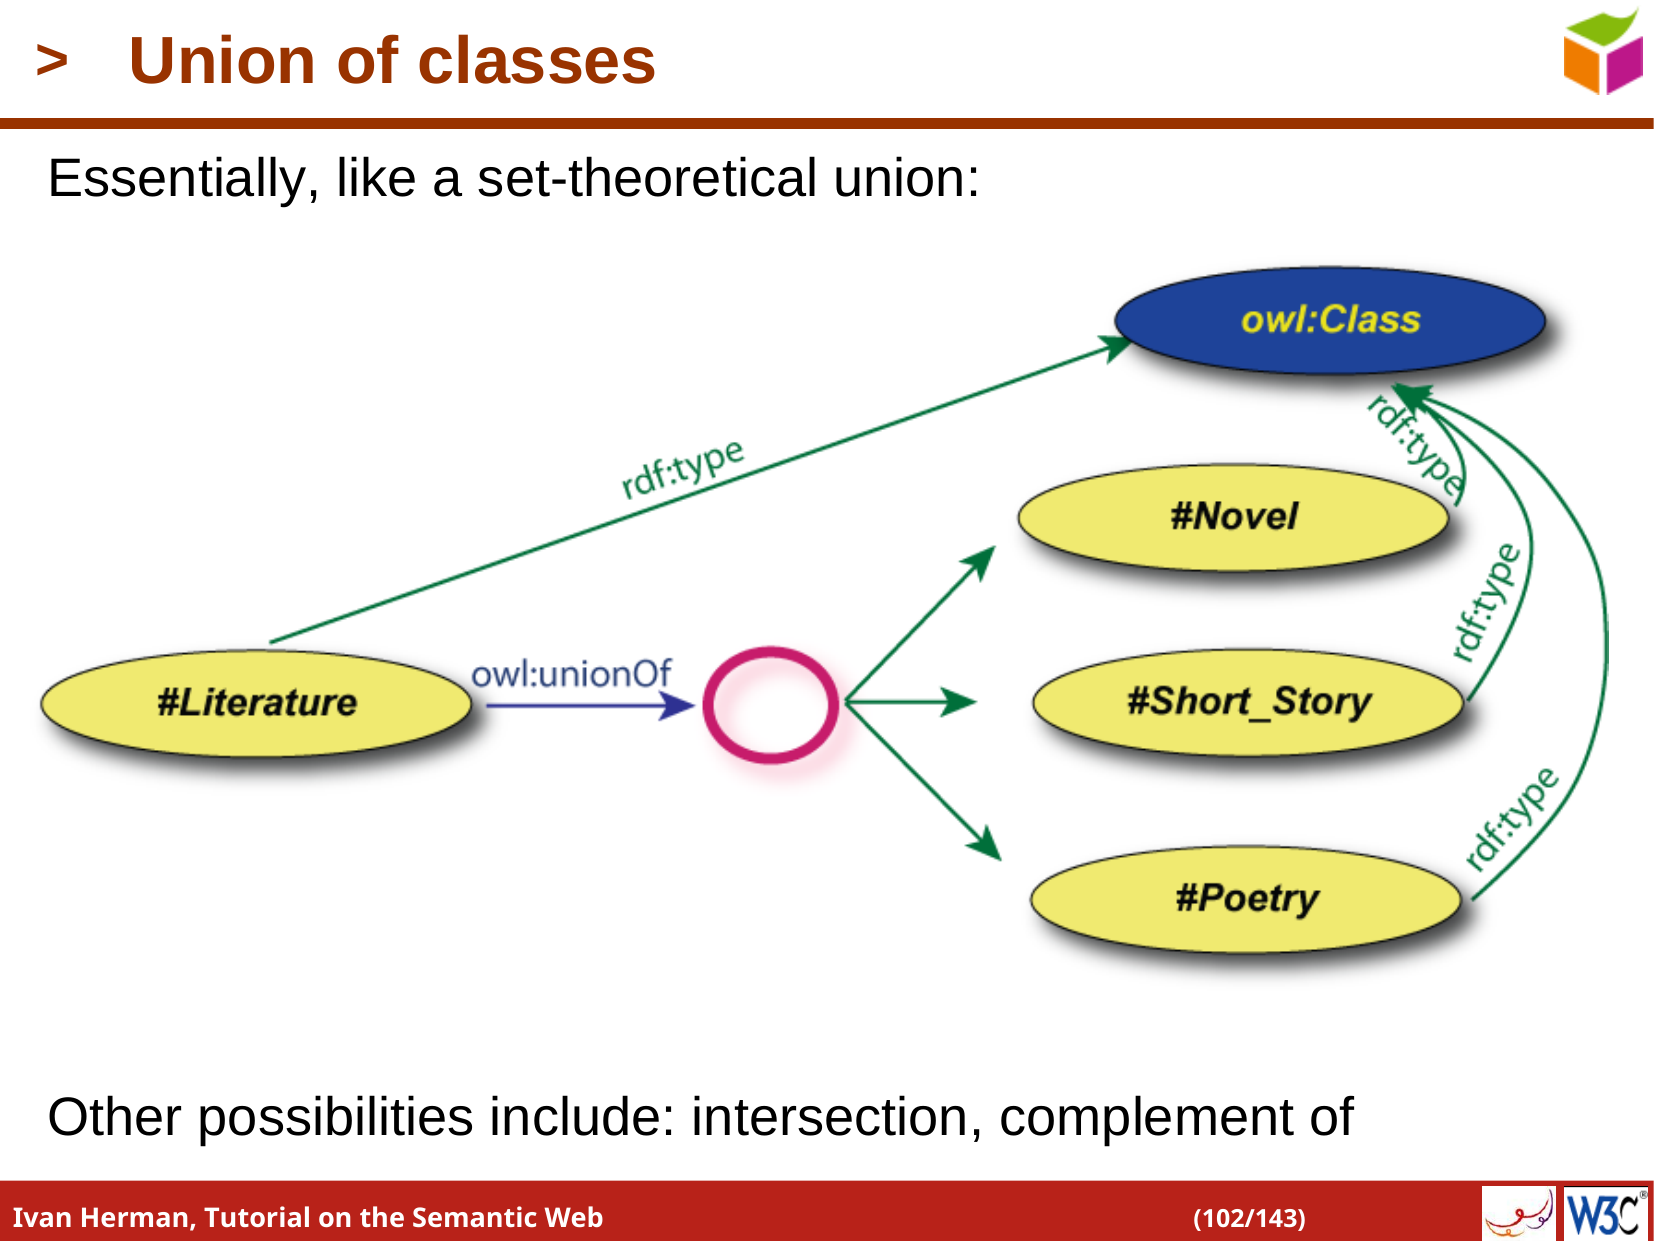

# Union of classes
Essentially, like a set-theoretical union:
Other possibilities include: intersection, complement of